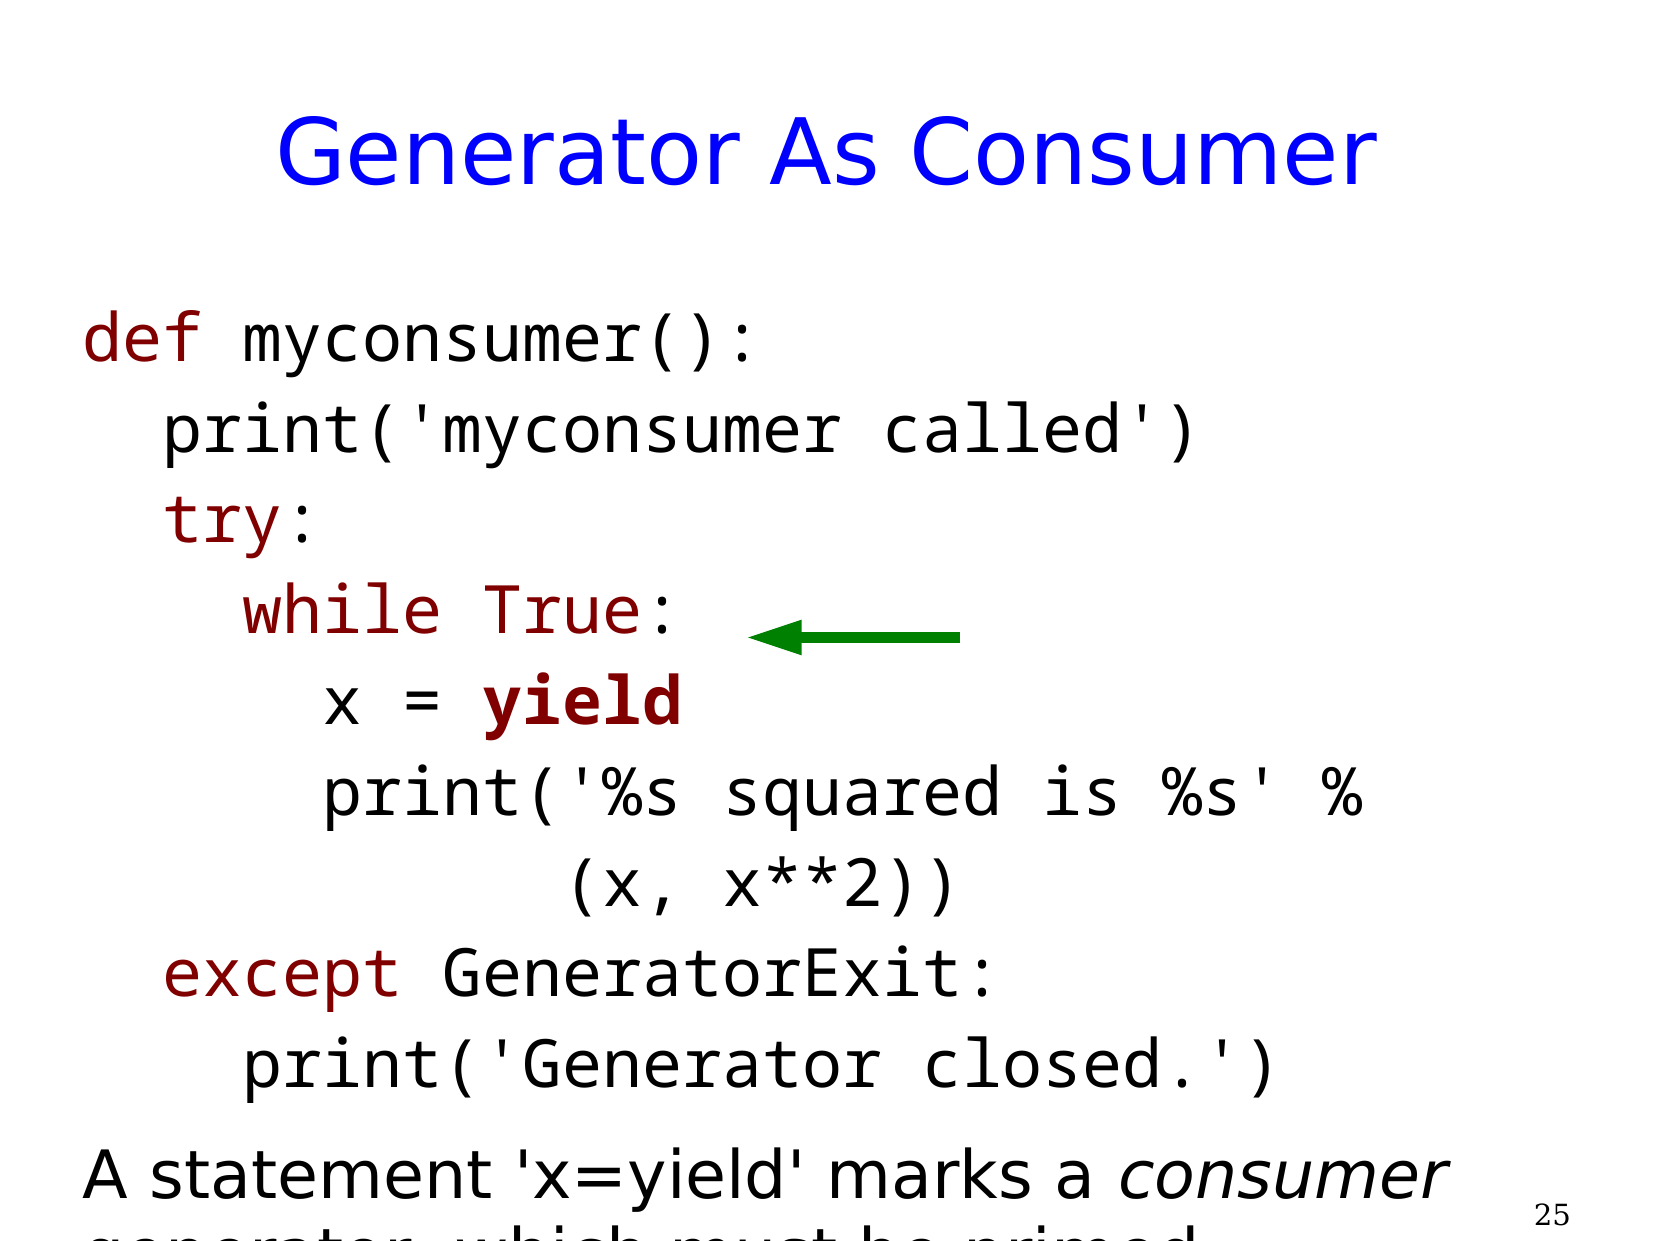

# Generator As Consumer
def myconsumer():
 print('myconsumer called')
 try:
 while True:
 x = yield
 print('%s squared is %s' %
 (x, x**2))
 except GeneratorExit:
 print('Generator closed.')
A statement 'x=yield' marks a consumer generator, which must be primed.
25